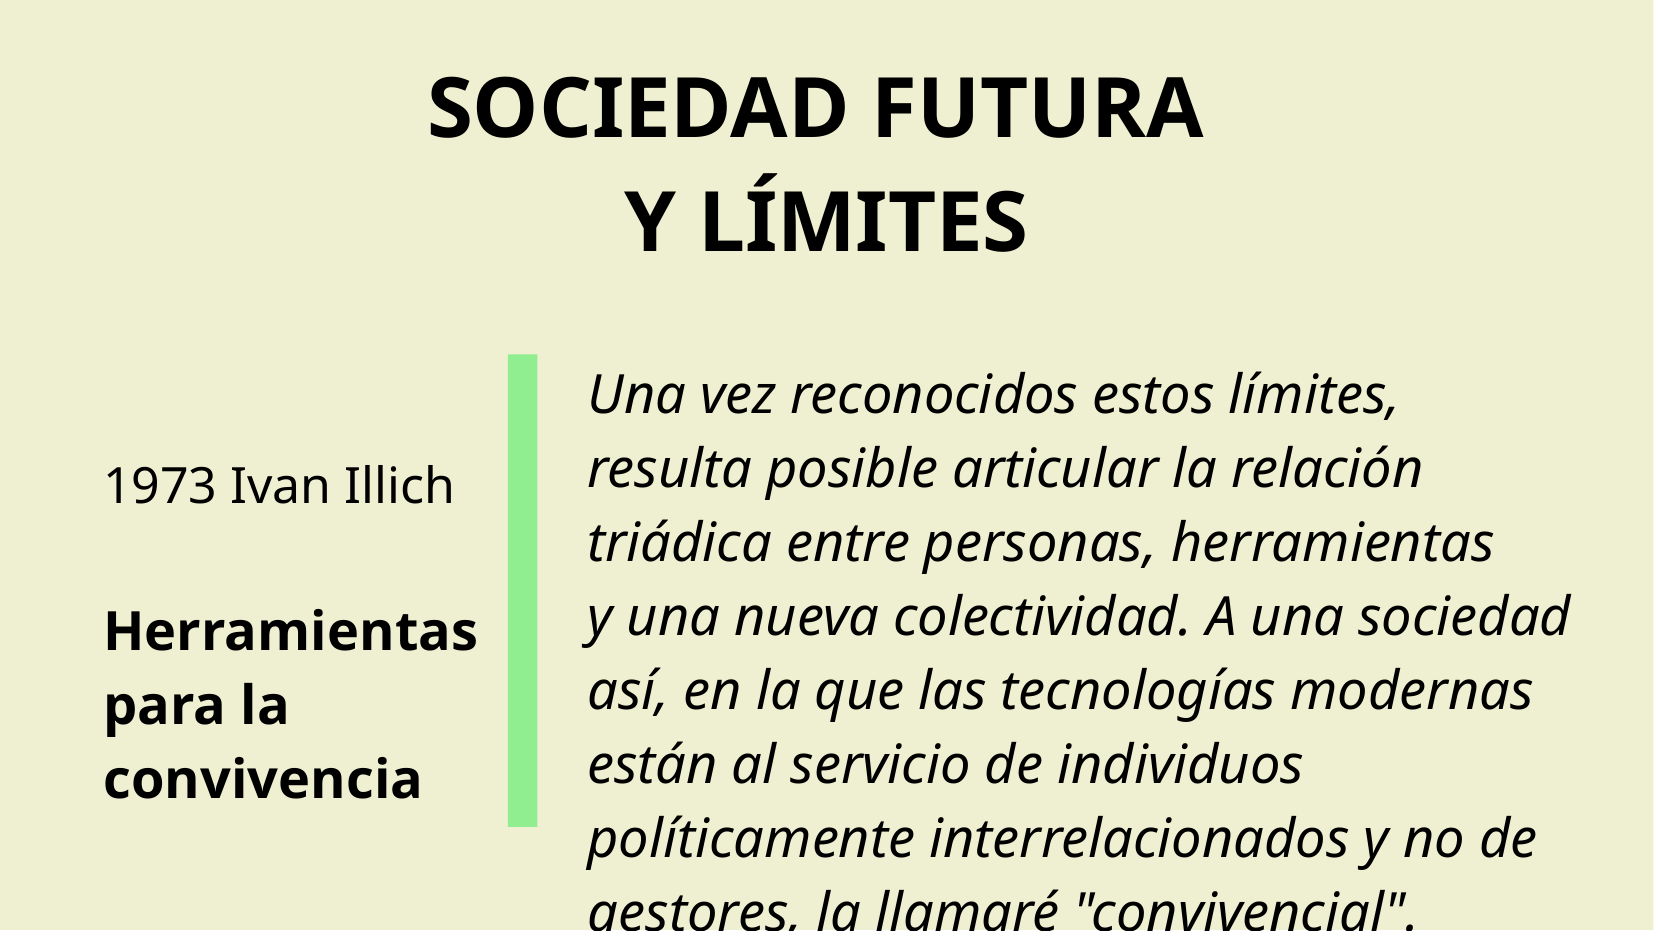

# Sociedad futura y límites
Una vez reconocidos estos límites,
resulta posible articular la relación
triádica entre personas, herramientas
y una nueva colectividad. A una sociedad así, en la que las tecnologías modernas están al servicio de individuos políticamente interrelacionados y no de gestores, la llamaré "convivencial".
1973 Ivan Illich
Herramientas
para la
convivencia